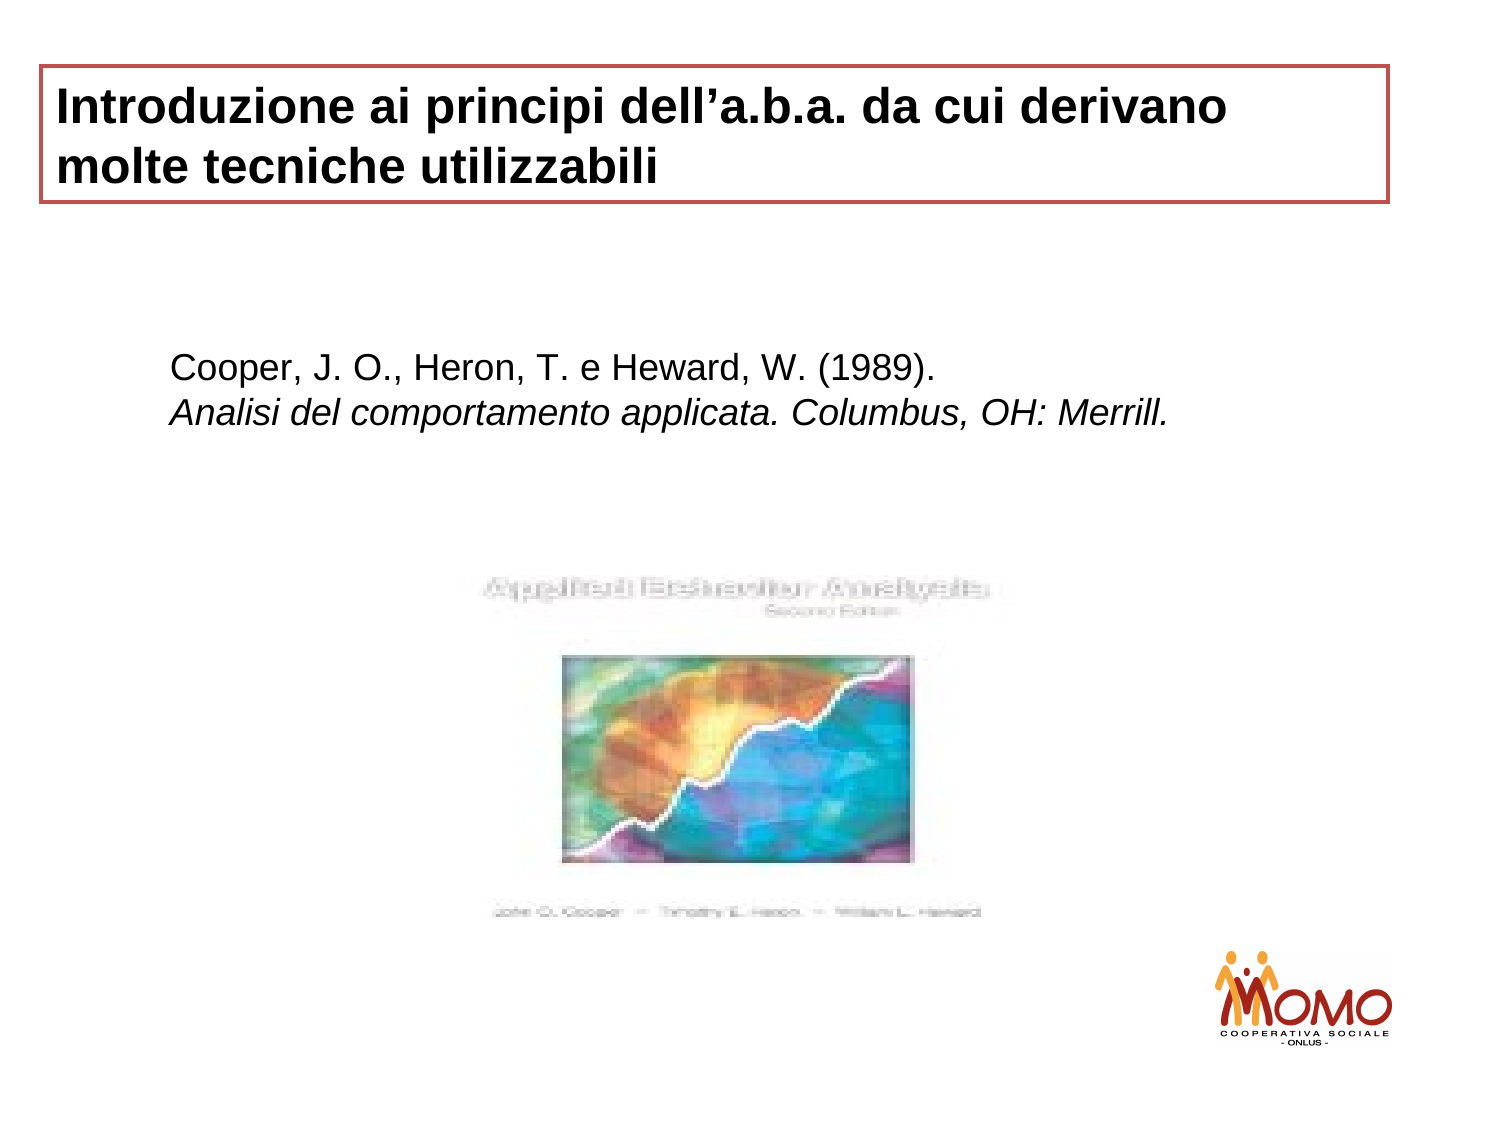

Introduzione ai principi dell’a.b.a. da cui derivano molte tecniche utilizzabili
Cooper, J. O., Heron, T. e Heward, W. (1989).
Analisi del comportamento applicata. Columbus, OH: Merrill.